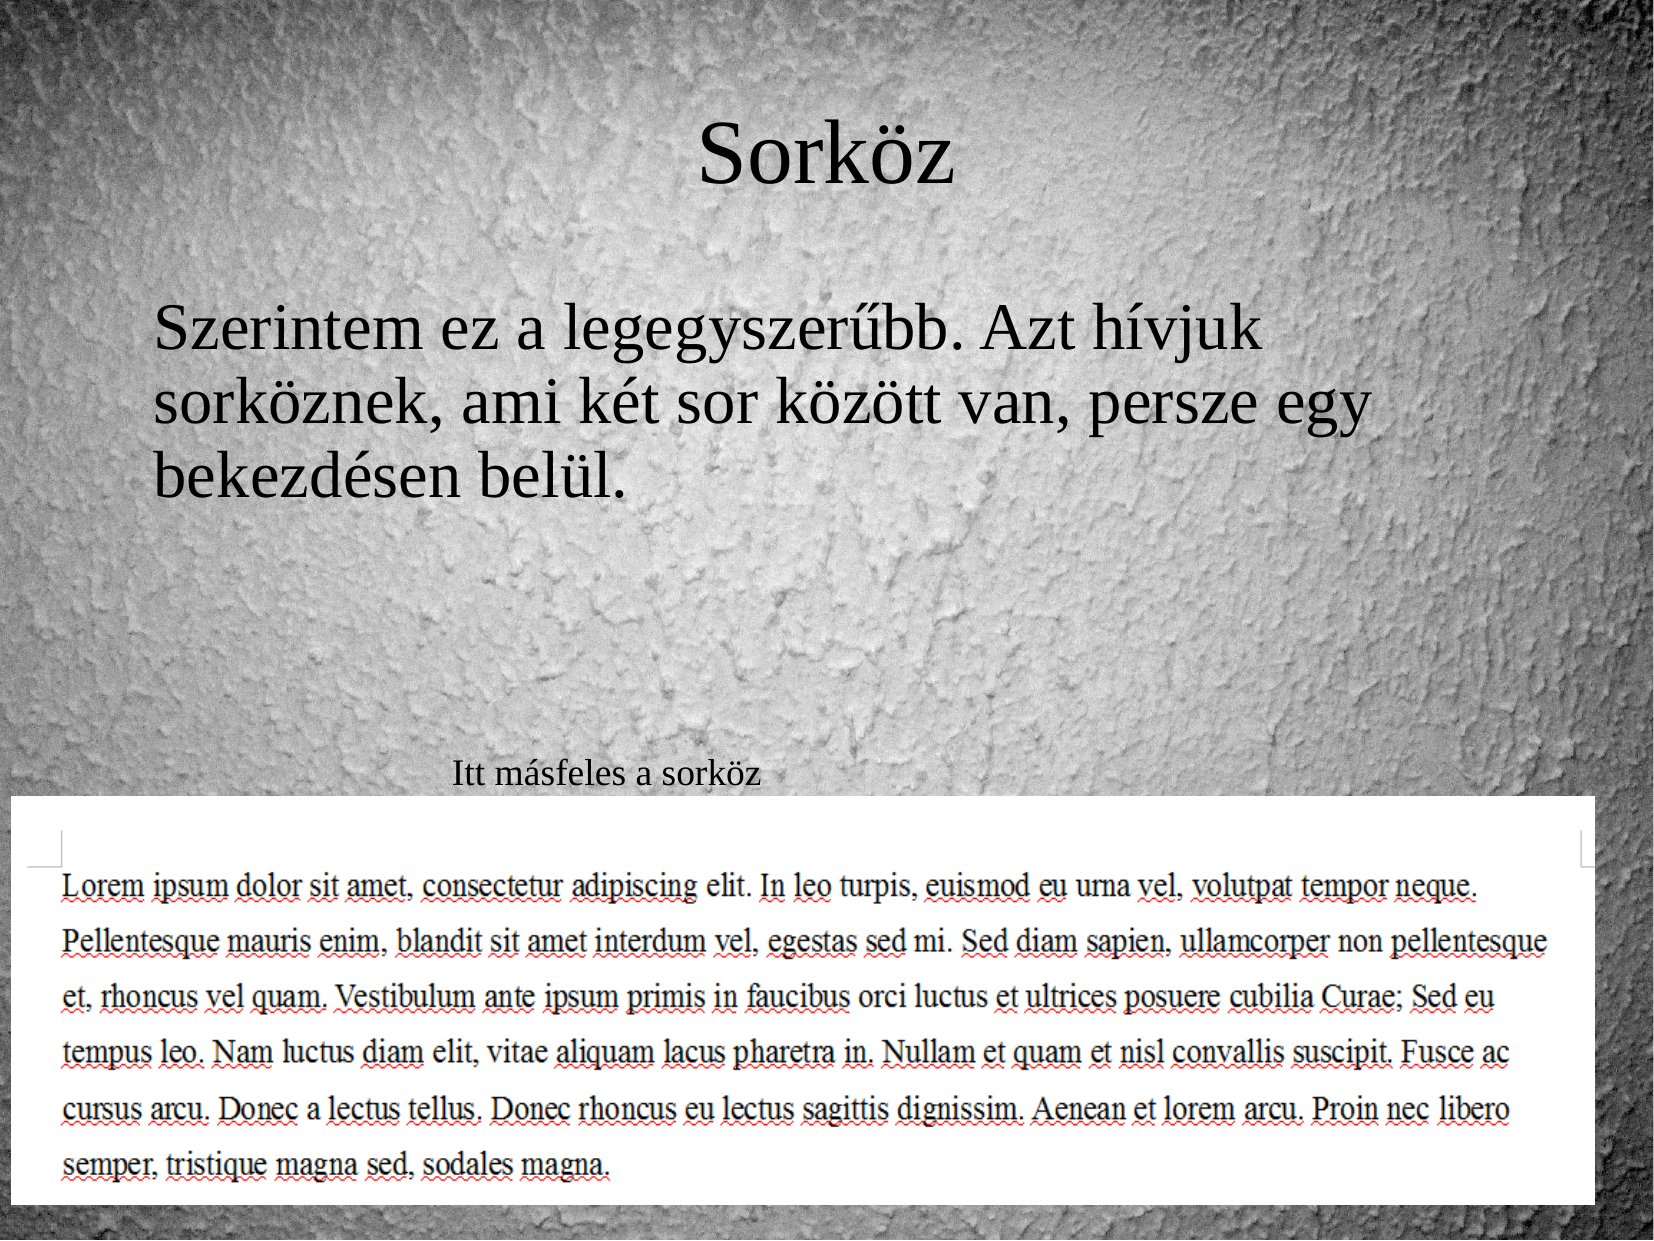

# Sorköz
Szerintem ez a legegyszerűbb. Azt hívjuk sorköznek, ami két sor között van, persze egy bekezdésen belül.
Itt másfeles a sorköz